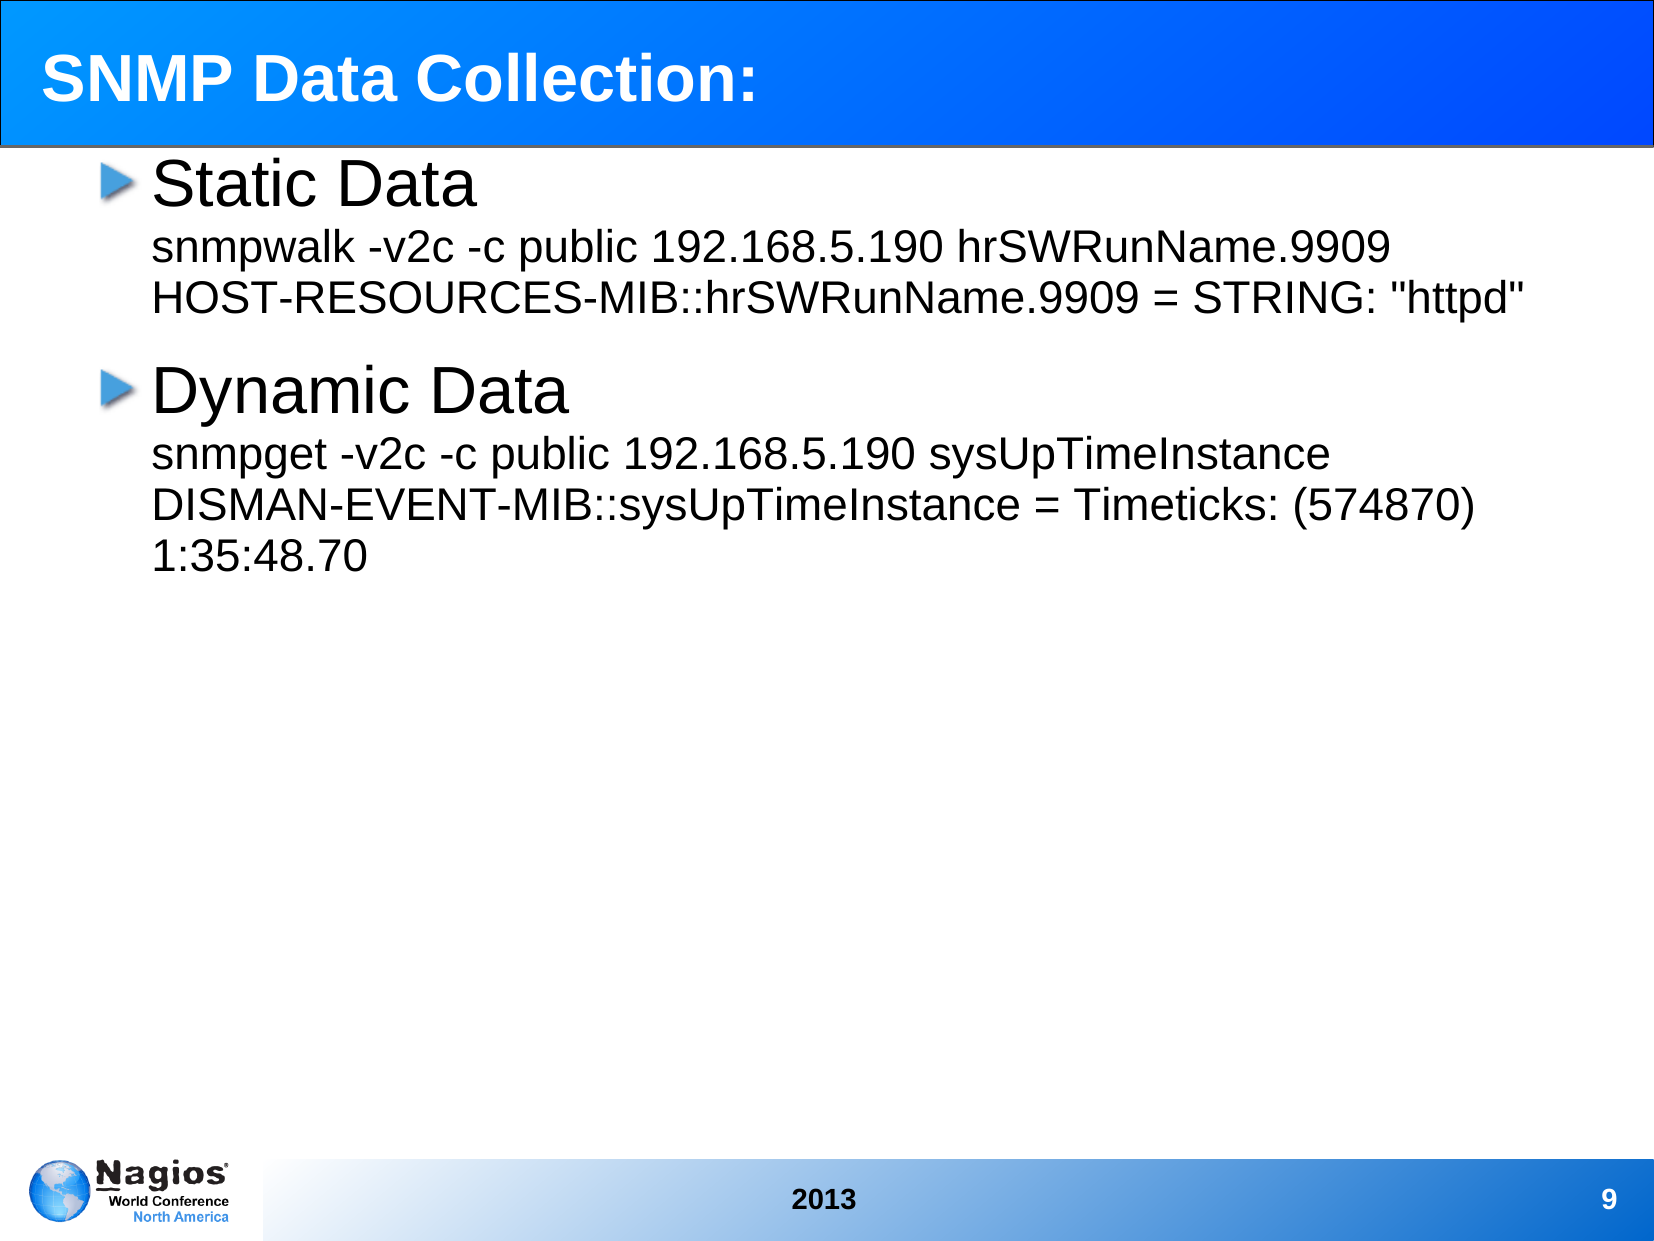

# SNMP Data Collection:
Static Data
snmpwalk -v2c -c public 192.168.5.190 hrSWRunName.9909
HOST-RESOURCES-MIB::hrSWRunName.9909 = STRING: "httpd"
Dynamic Data
snmpget -v2c -c public 192.168.5.190 sysUpTimeInstance
DISMAN-EVENT-MIB::sysUpTimeInstance = Timeticks: (574870) 1:35:48.70
2011
9